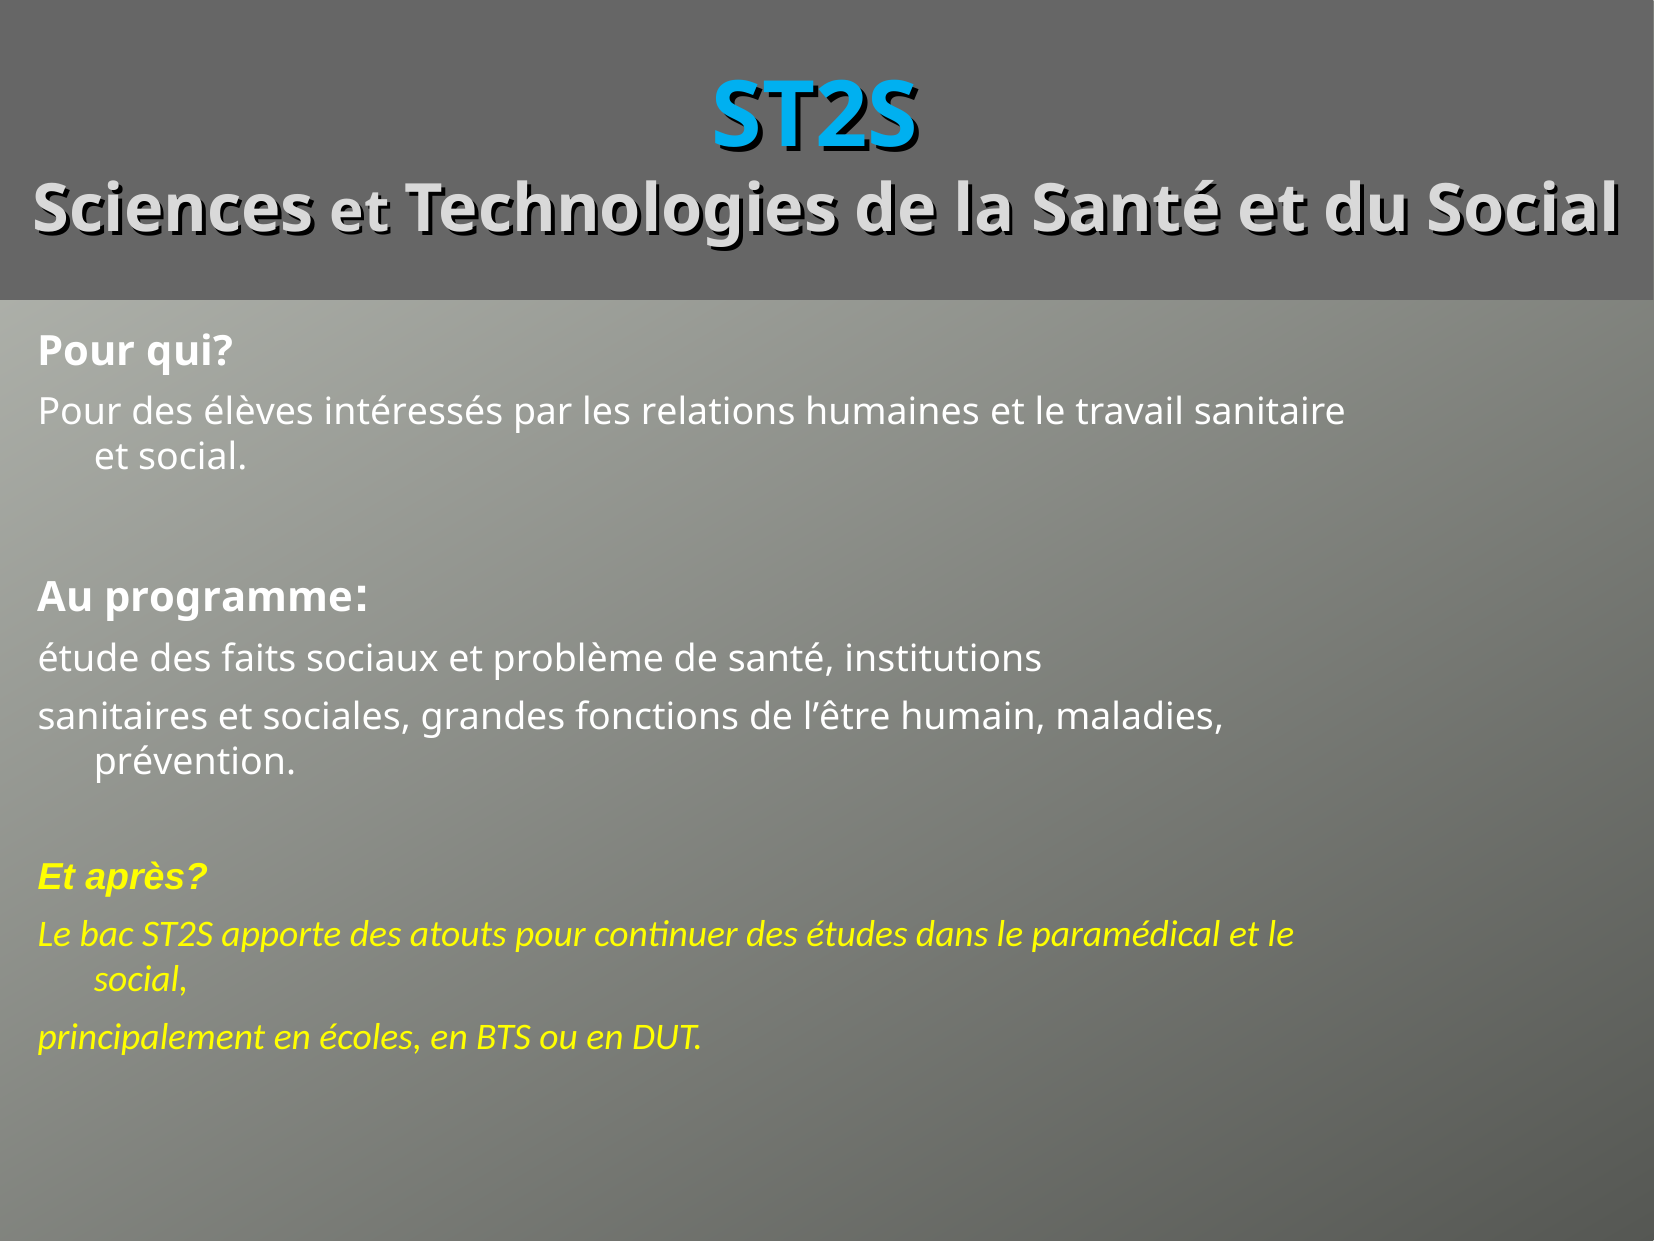

ST2S
Sciences et Technologies de la Santé et du Social
Pour qui?
Pour des élèves intéressés par les relations humaines et le travail sanitaire et social.
Au programme:
étude des faits sociaux et problème de santé, institutions
sanitaires et sociales, grandes fonctions de l’être humain, maladies, prévention.
Et après?
Le bac ST2S apporte des atouts pour continuer des études dans le paramédical et le social,
principalement en écoles, en BTS ou en DUT.